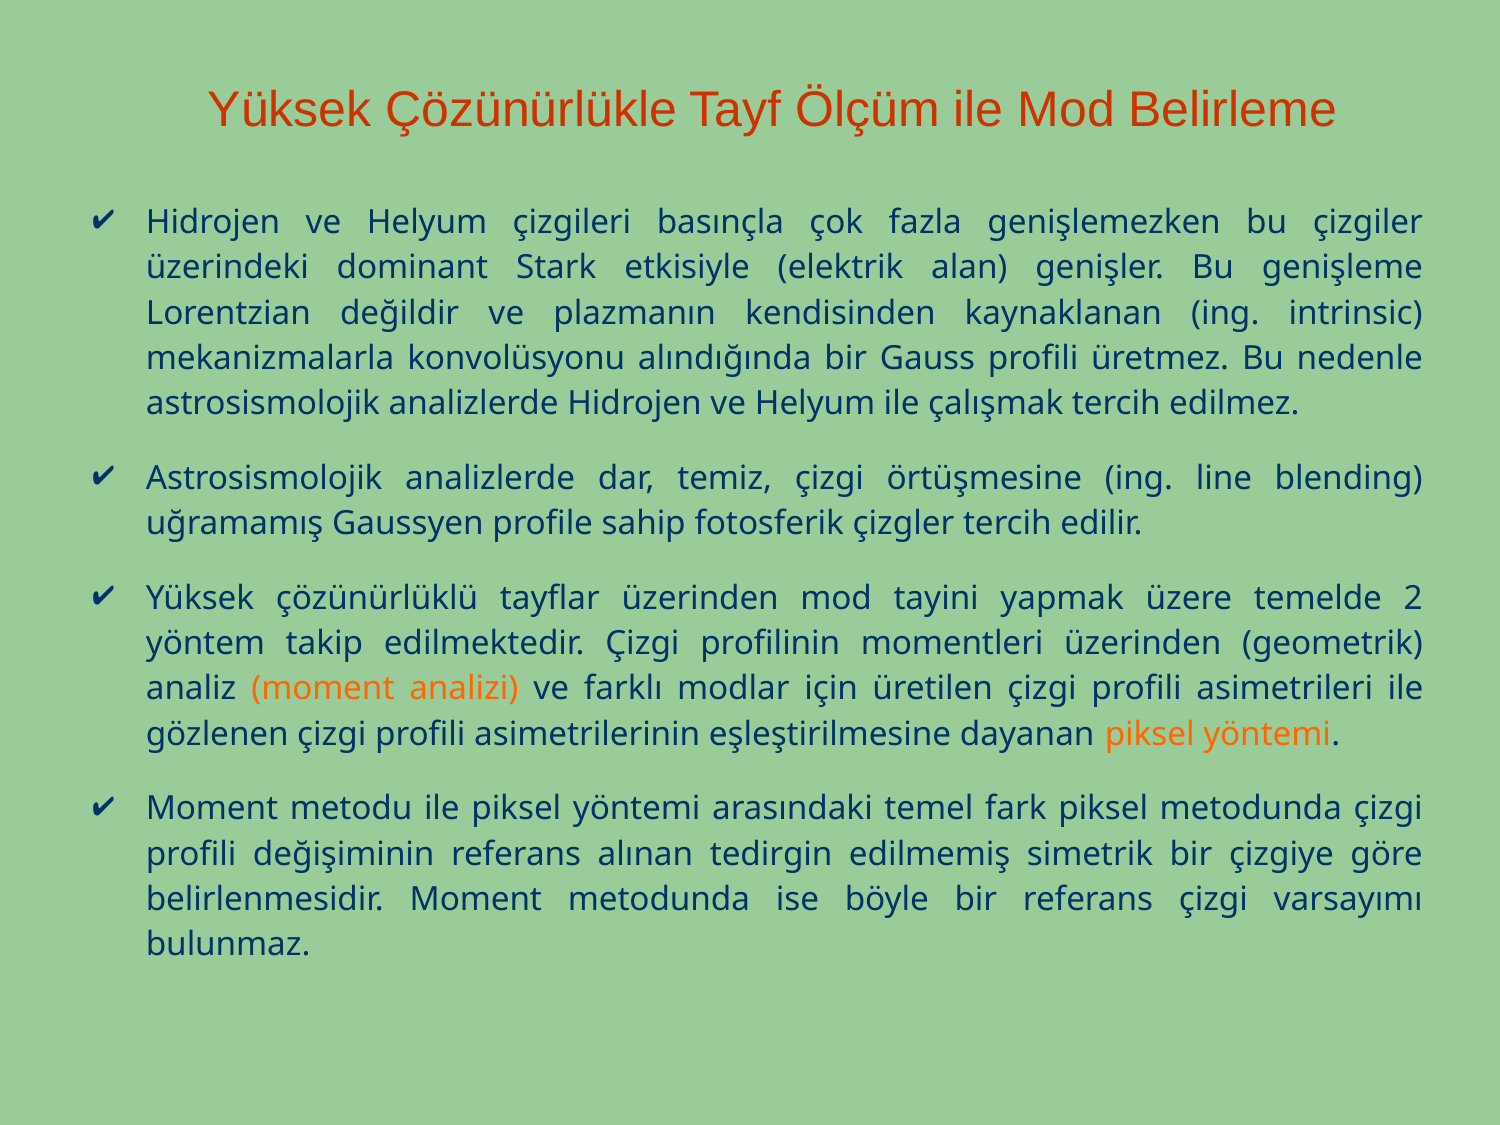

# Yüksek Çözünürlükle Tayf Ölçüm ile Mod Belirleme
Hidrojen ve Helyum çizgileri basınçla çok fazla genişlemezken bu çizgiler üzerindeki dominant Stark etkisiyle (elektrik alan) genişler. Bu genişleme Lorentzian değildir ve plazmanın kendisinden kaynaklanan (ing. intrinsic) mekanizmalarla konvolüsyonu alındığında bir Gauss profili üretmez. Bu nedenle astrosismolojik analizlerde Hidrojen ve Helyum ile çalışmak tercih edilmez.
Astrosismolojik analizlerde dar, temiz, çizgi örtüşmesine (ing. line blending) uğramamış Gaussyen profile sahip fotosferik çizgler tercih edilir.
Yüksek çözünürlüklü tayflar üzerinden mod tayini yapmak üzere temelde 2 yöntem takip edilmektedir. Çizgi profilinin momentleri üzerinden (geometrik) analiz (moment analizi) ve farklı modlar için üretilen çizgi profili asimetrileri ile gözlenen çizgi profili asimetrilerinin eşleştirilmesine dayanan piksel yöntemi.
Moment metodu ile piksel yöntemi arasındaki temel fark piksel metodunda çizgi profili değişiminin referans alınan tedirgin edilmemiş simetrik bir çizgiye göre belirlenmesidir. Moment metodunda ise böyle bir referans çizgi varsayımı bulunmaz.